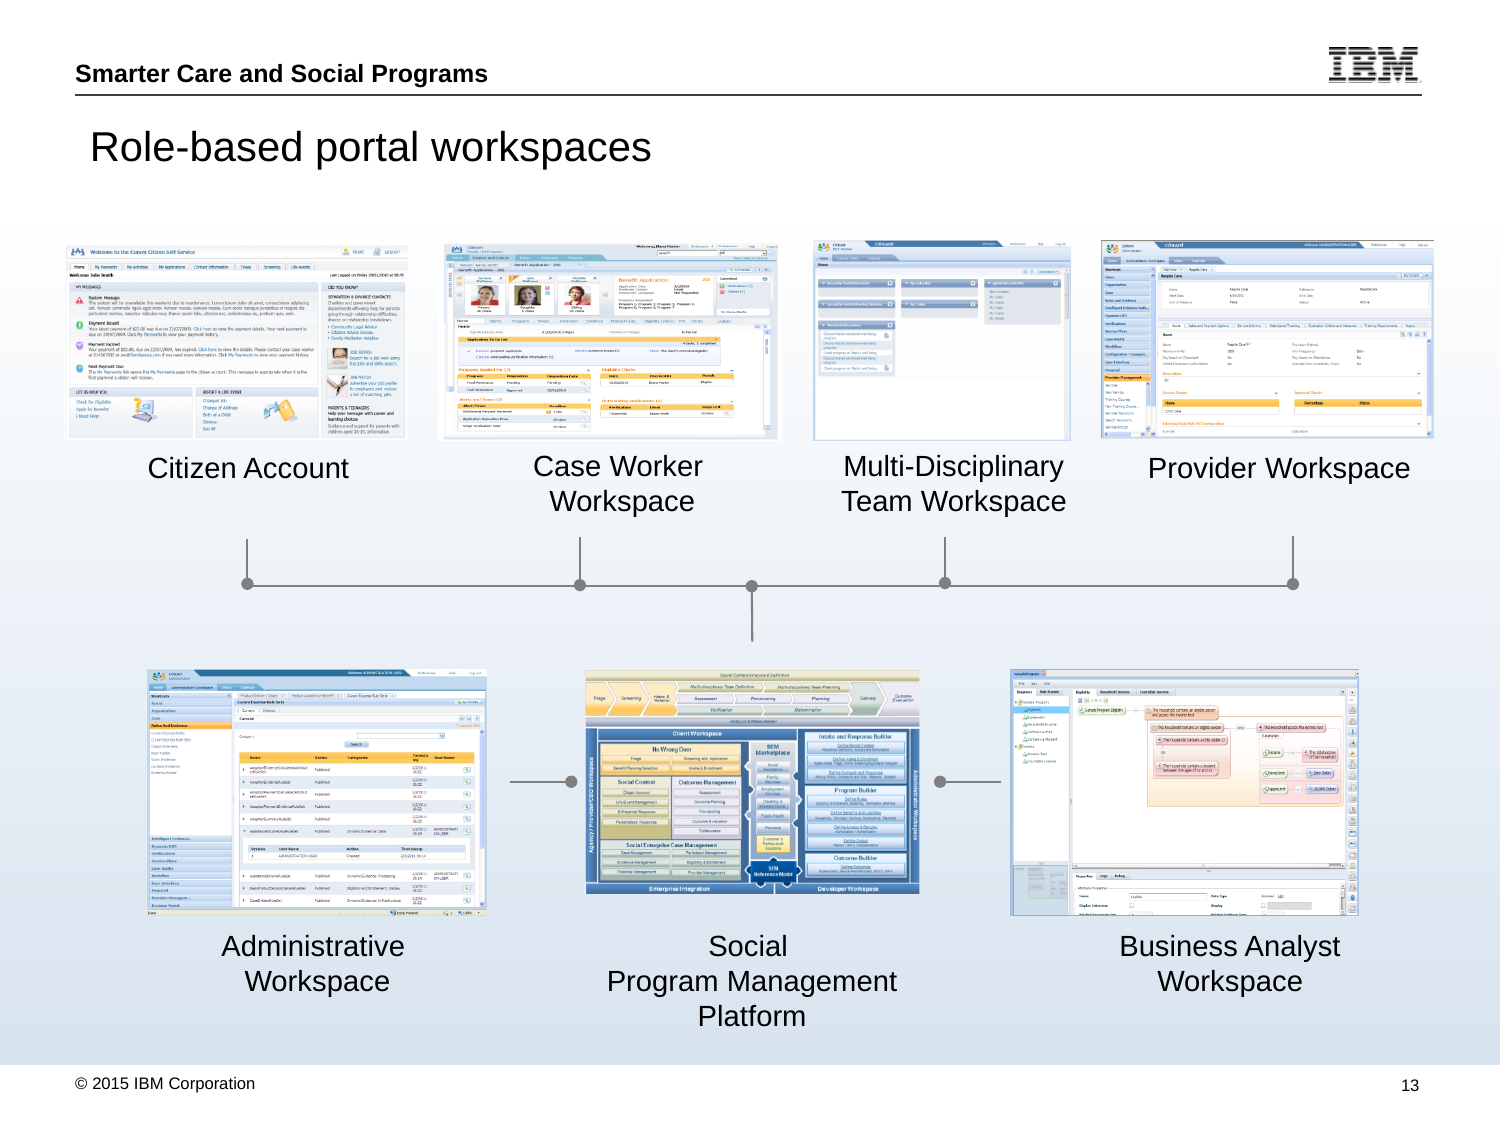

# Role-based portal workspaces
Case Worker
Workspace
Multi-Disciplinary
Team Workspace
Citizen Account
Provider Workspace
Administrative
Workspace
Social
Program Management
Platform
Business Analyst Workspace